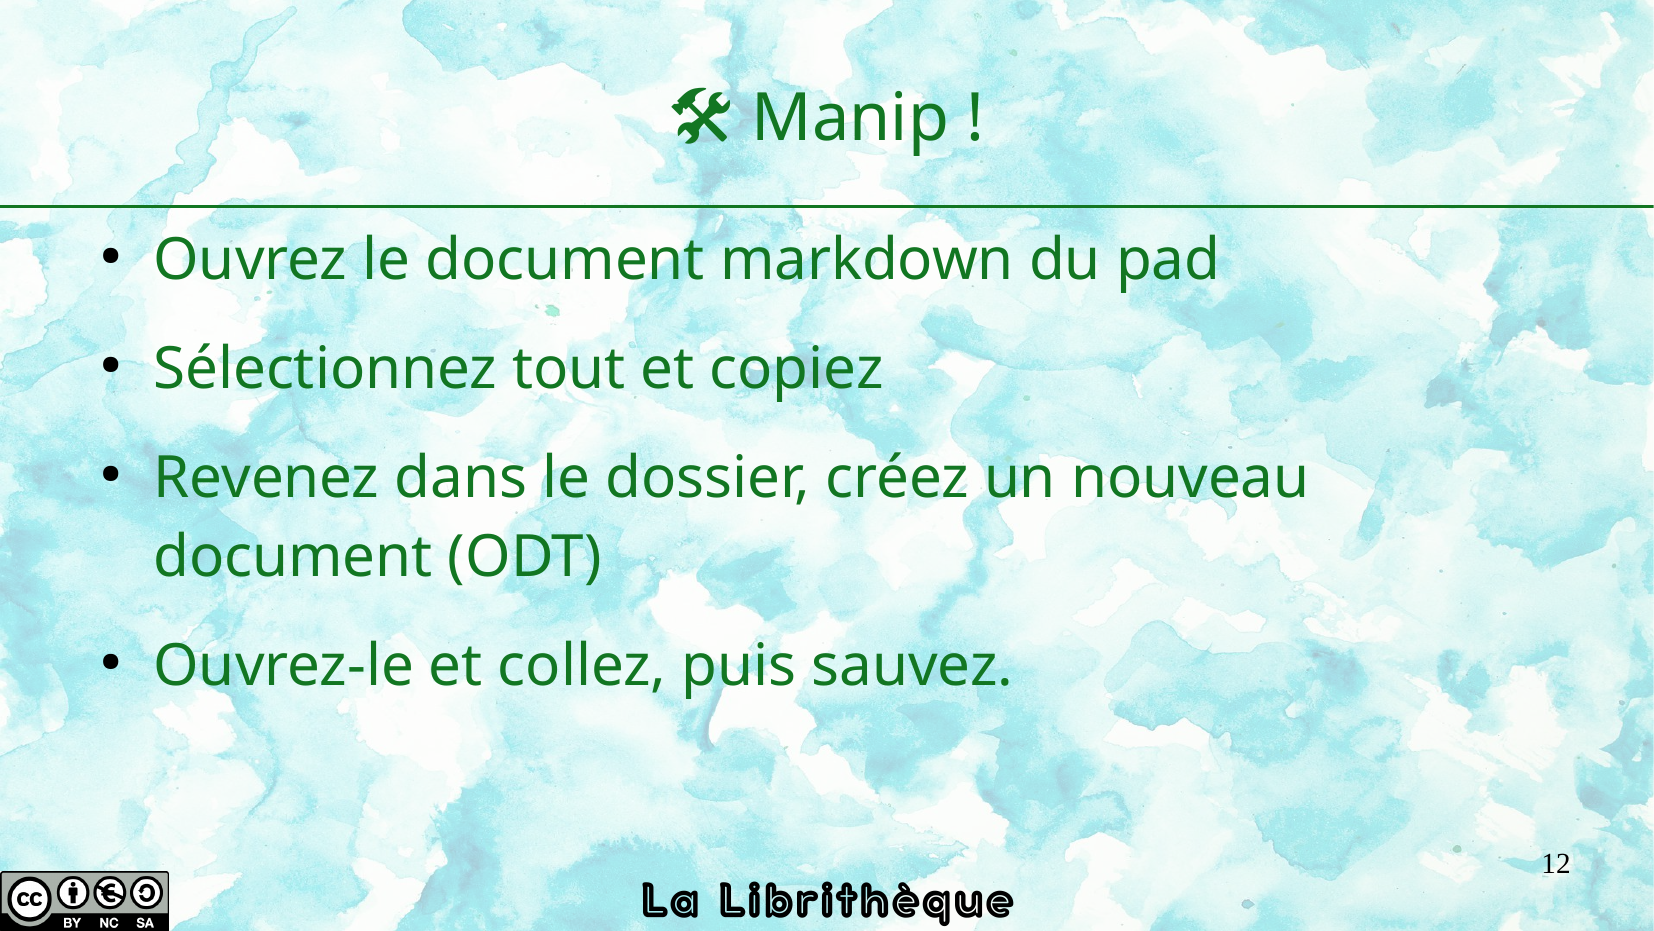

# 🛠 Manip !
Ouvrez le document markdown du pad
Sélectionnez tout et copiez
Revenez dans le dossier, créez un nouveau document (ODT)
Ouvrez-le et collez, puis sauvez.
12